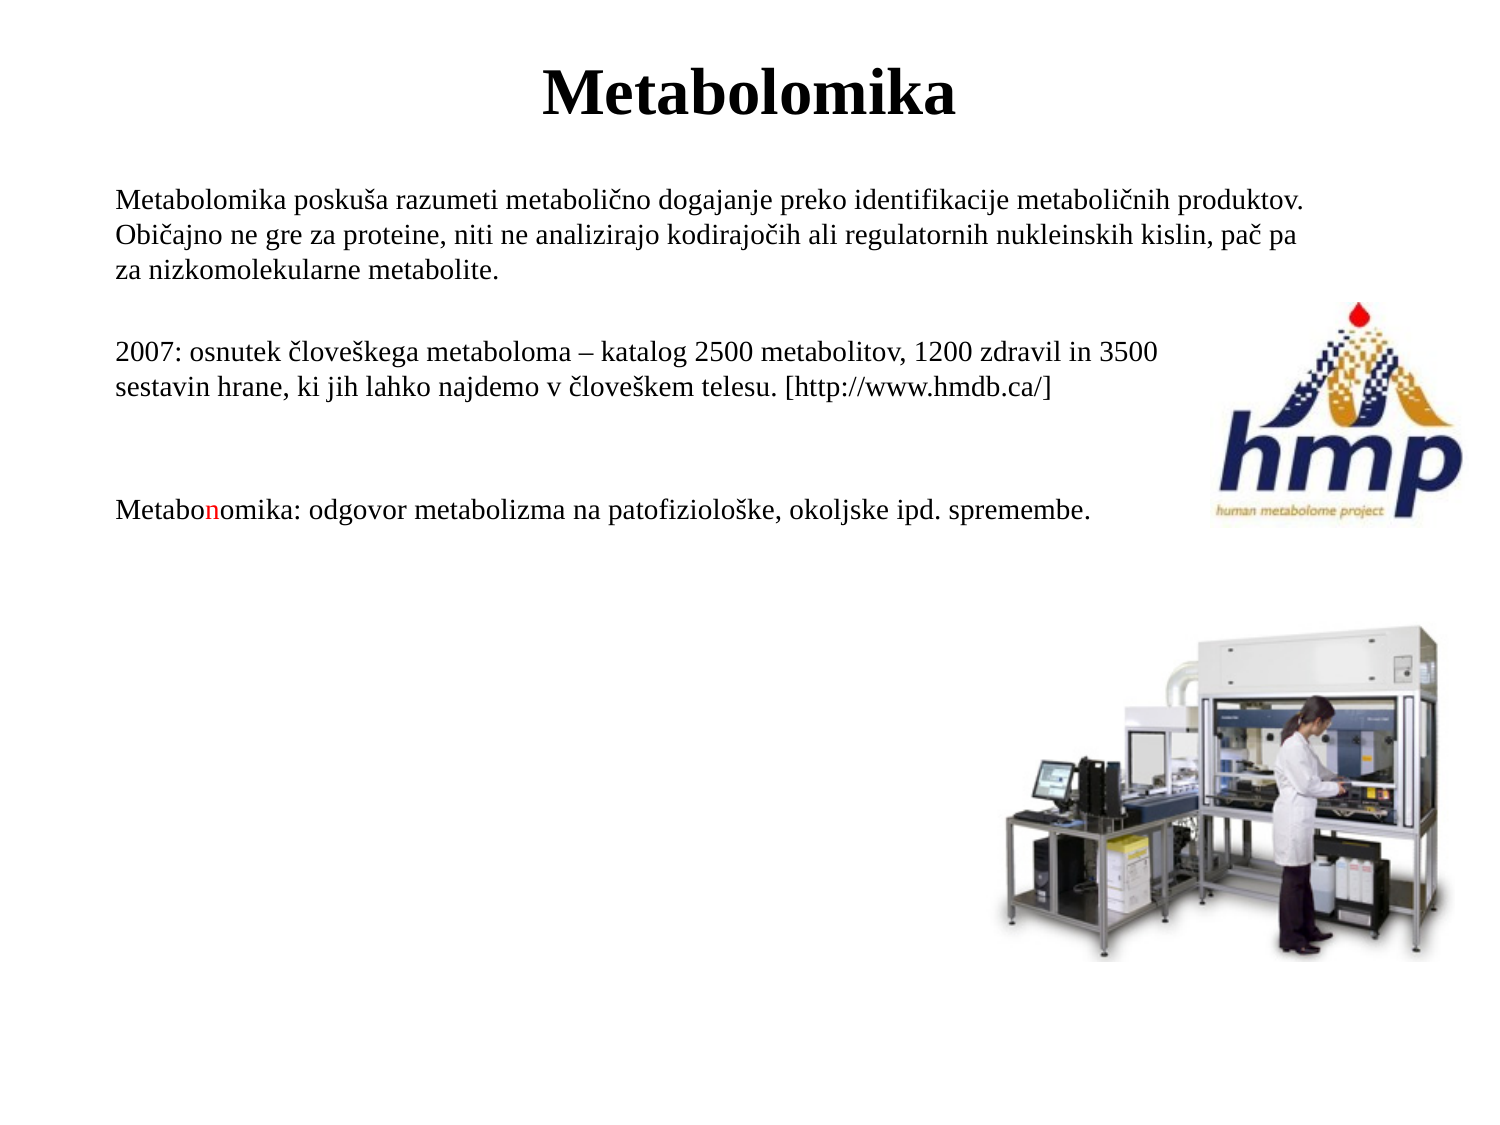

# Metabolomika
Metabolomika poskuša razumeti metabolično dogajanje preko identifikacije metaboličnih produktov. Običajno ne gre za proteine, niti ne analizirajo kodirajočih ali regulatornih nukleinskih kislin, pač pa za nizkomolekularne metabolite.
2007: osnutek človeškega metaboloma – katalog 2500 metabolitov, 1200 zdravil in 3500
sestavin hrane, ki jih lahko najdemo v človeškem telesu. [http://www.hmdb.ca/]
Metabonomika: odgovor metabolizma na patofiziološke, okoljske ipd. spremembe.